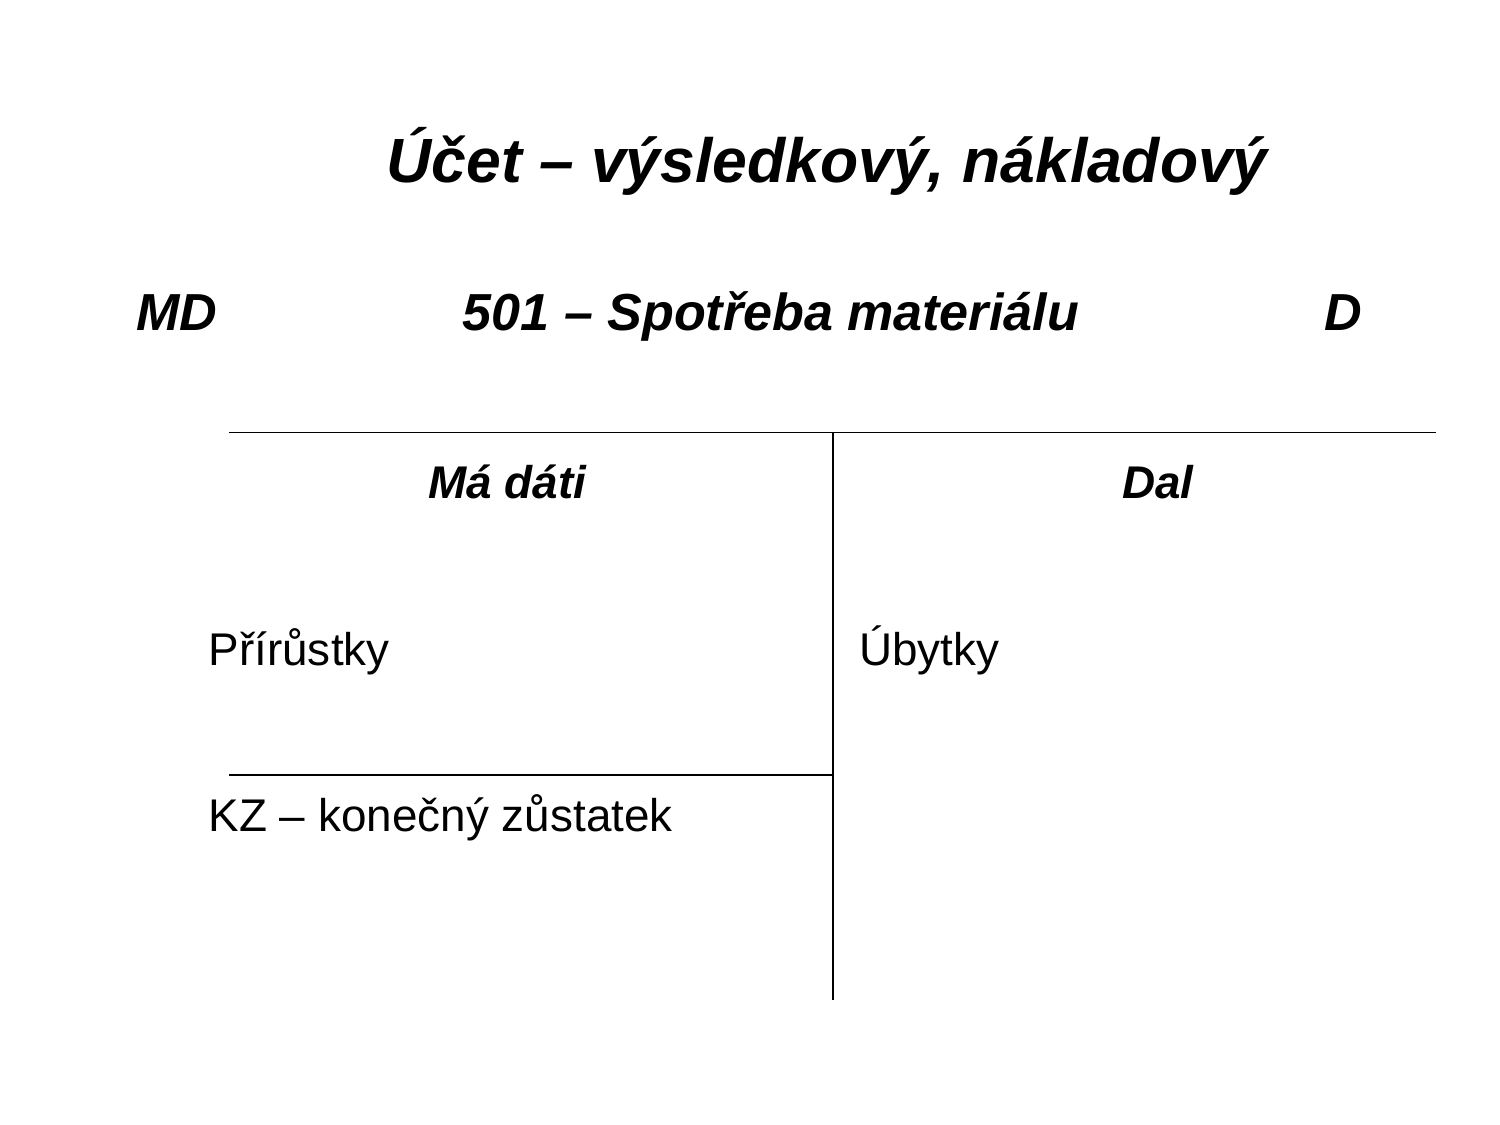

# Účet – výsledkový, nákladový
MD 501 – Spotřeba materiálu D
Má dáti
Přírůstky
KZ – konečný zůstatek
Dal
Úbytky